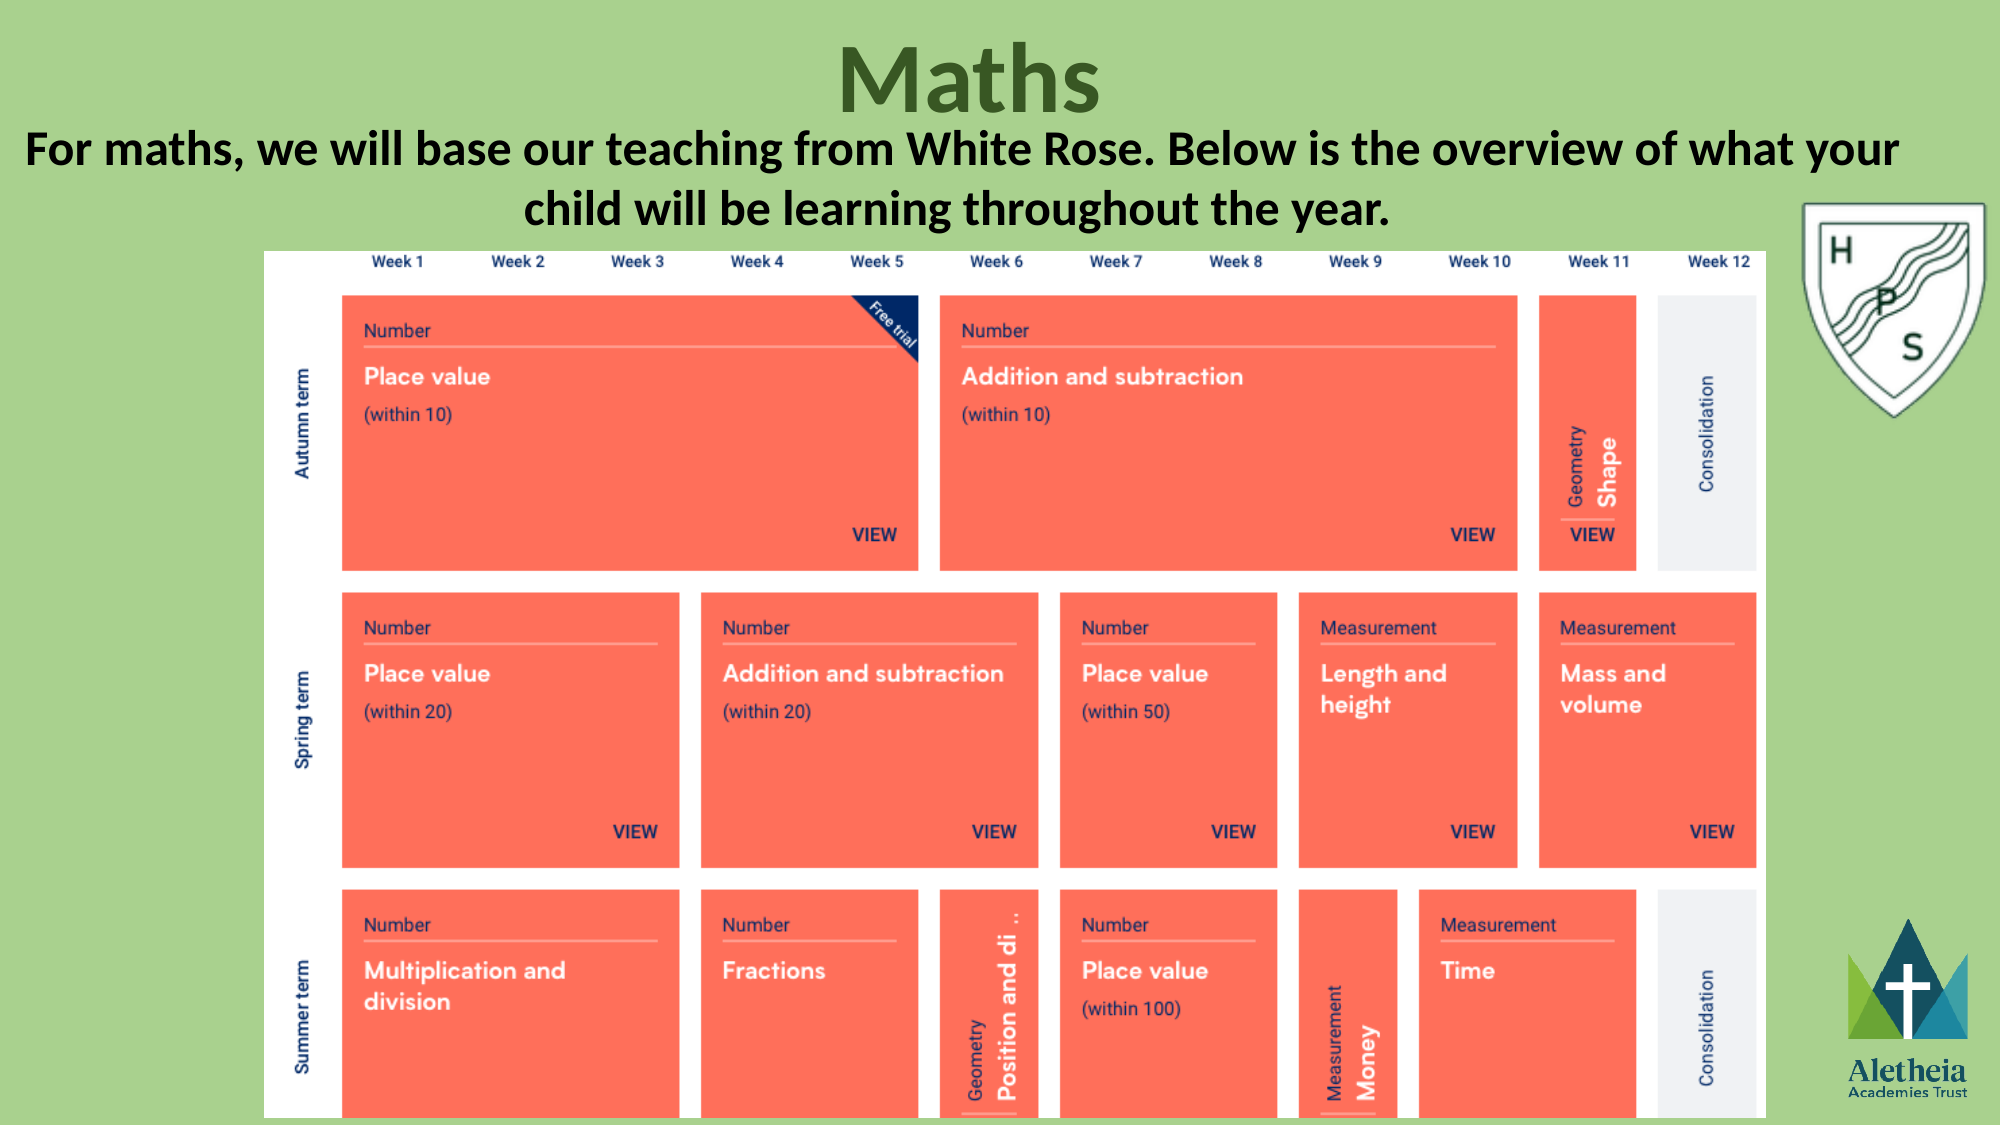

Maths
For maths, we will base our teaching from White Rose. Below is the overview of what your child will be learning throughout the year.
Please add…
Values: Compassion – Integrity – Thankfulness – Respect – Resilience
Drivers: Curiosity – Aspiration – Diversity – Independence